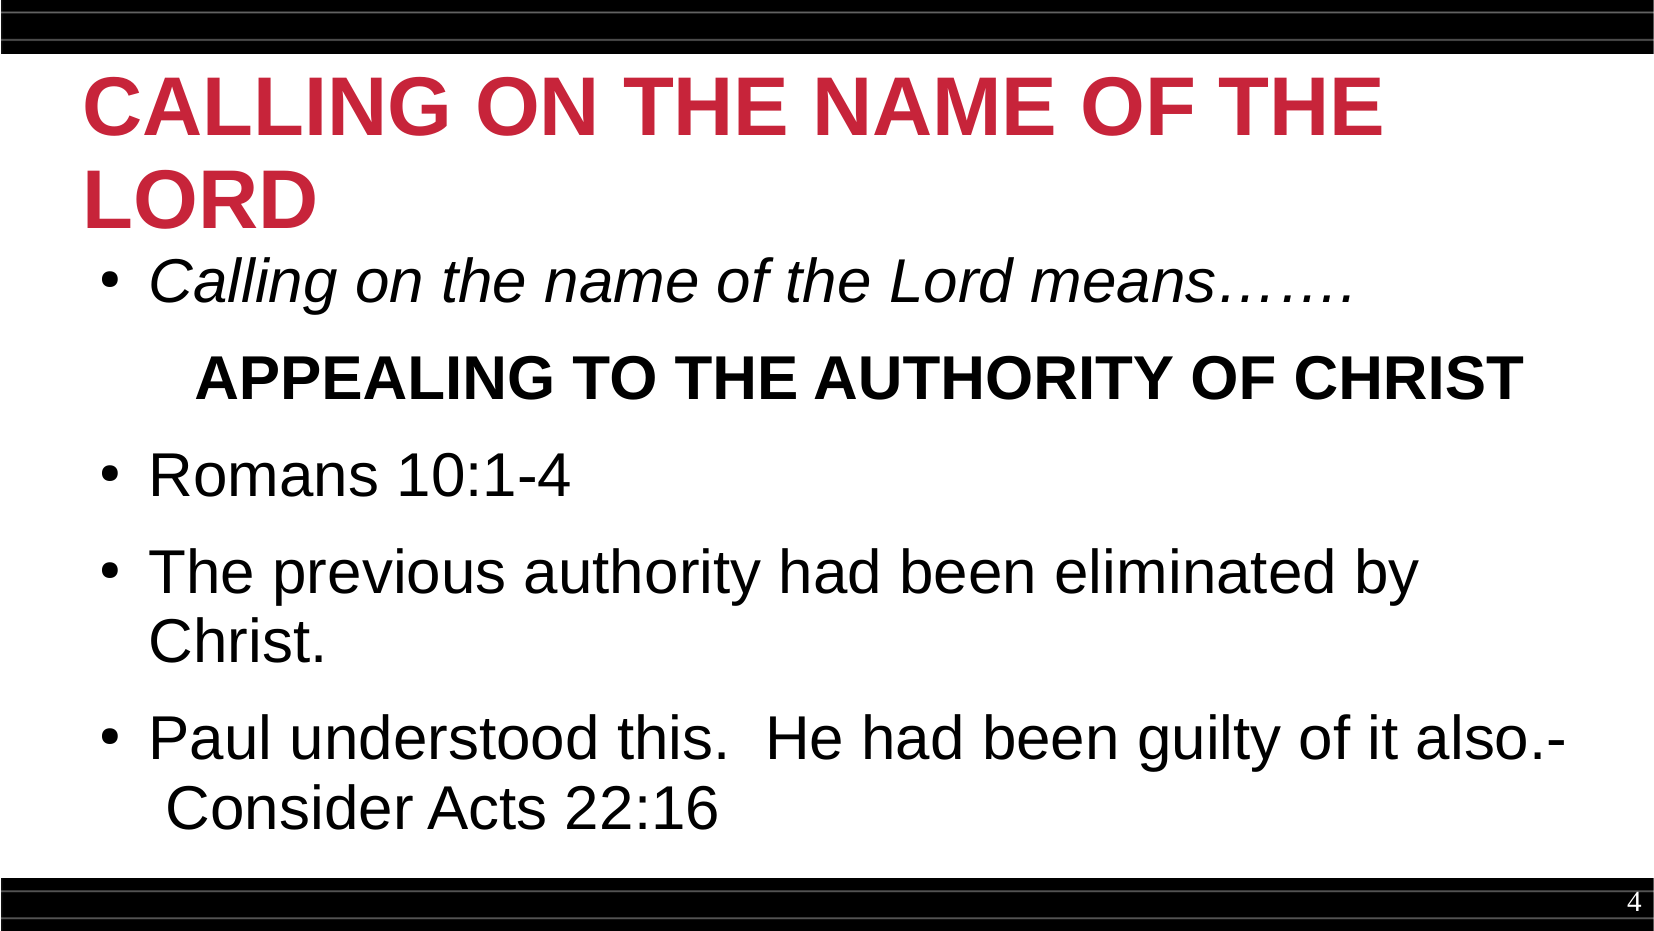

# CALLING ON THE NAME OF THE LORD
Calling on the name of the Lord means…….
APPEALING TO THE AUTHORITY OF CHRIST
Romans 10:1-4
The previous authority had been eliminated by Christ.
Paul understood this. He had been guilty of it also.- Consider Acts 22:16